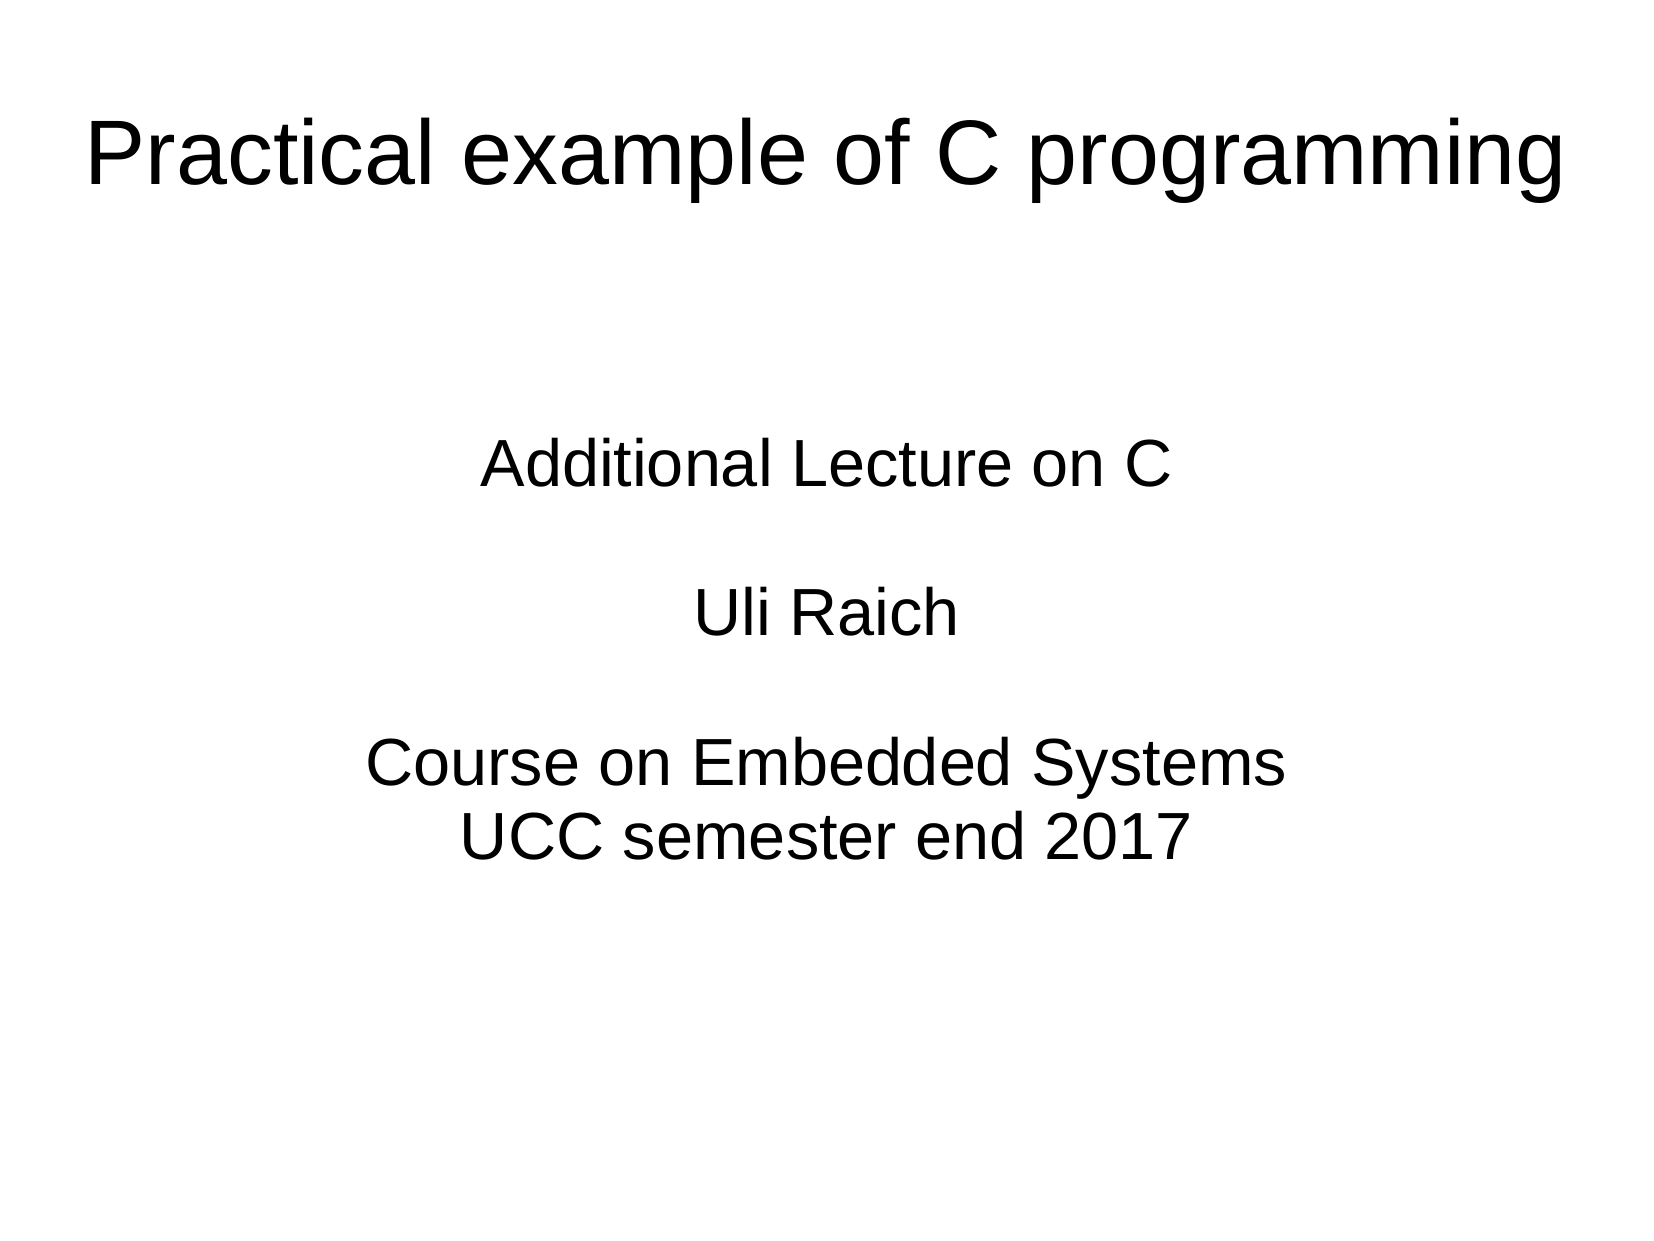

# Practical example of C programming
Additional Lecture on C
Uli Raich
Course on Embedded Systems
UCC semester end 2017